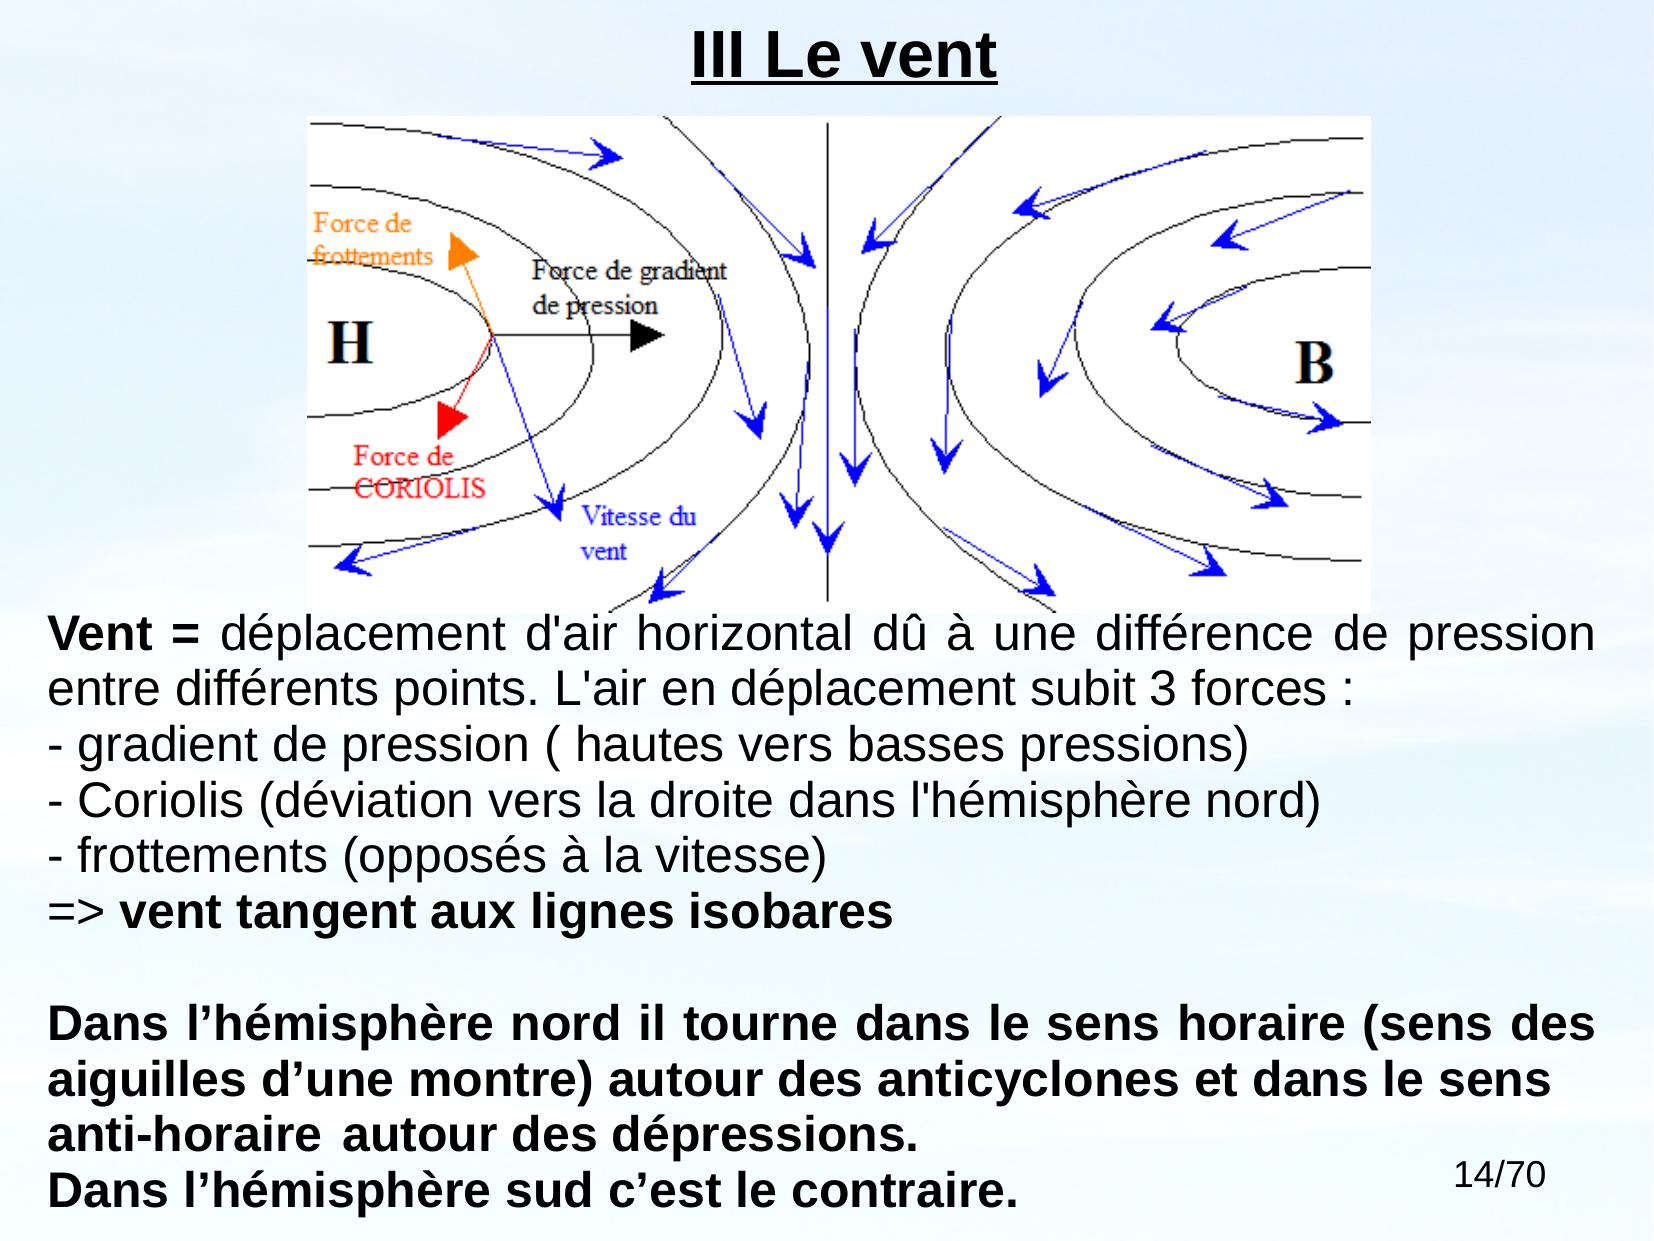

# III Le vent
Vent = déplacement d'air horizontal dû à une différence de pression entre différents points. L'air en déplacement subit 3 forces :
- gradient de pression ( hautes vers basses pressions)
- Coriolis (déviation vers la droite dans l'hémisphère nord)
- frottements (opposés à la vitesse)
=> vent tangent aux lignes isobares
Dans l’hémisphère nord il tourne dans le sens horaire (sens des aiguilles d’une montre) autour des anticyclones et dans le sens 	anti-horaire	autour des dépressions.
Dans l’hémisphère sud c’est le contraire.